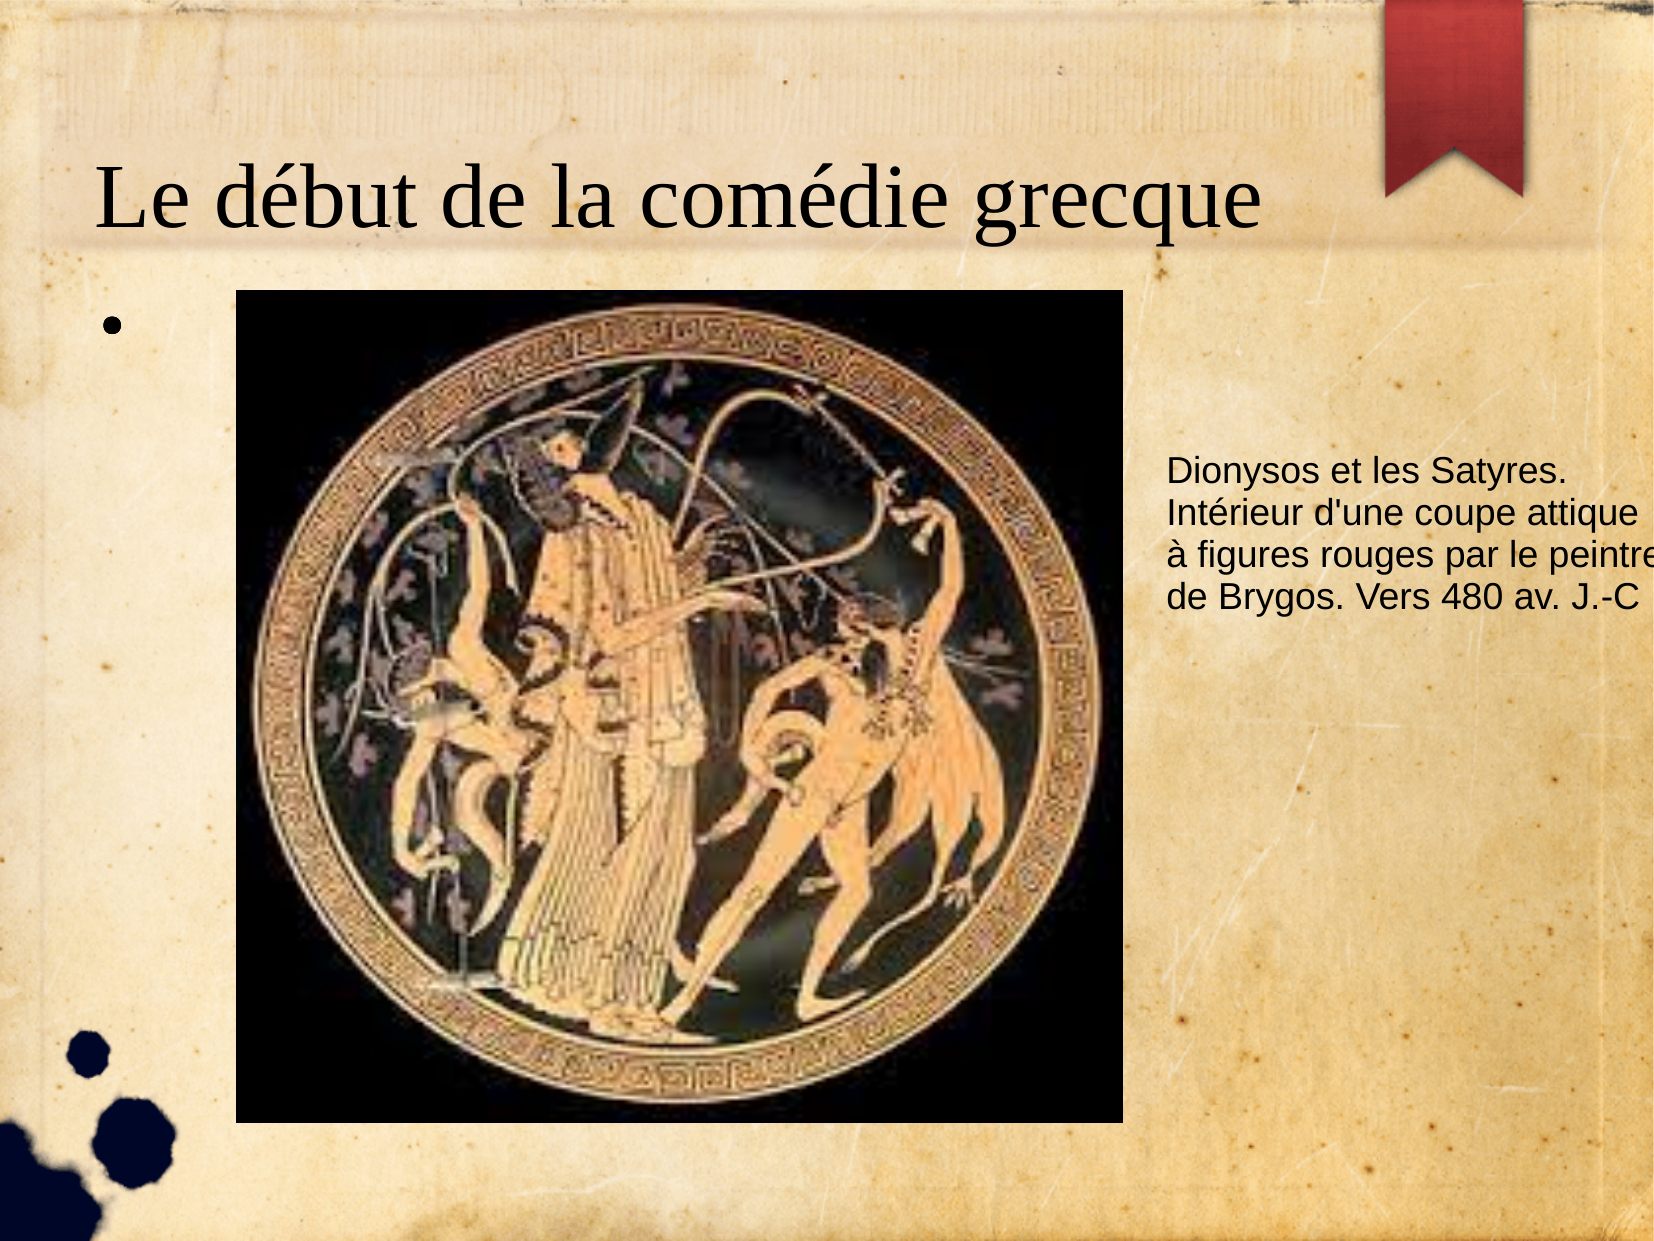

# Le début de la comédie grecque
Dionysos et les Satyres. Intérieur d'une coupe attique à figures rouges par le peintre de Brygos. Vers 480 av. J.-C